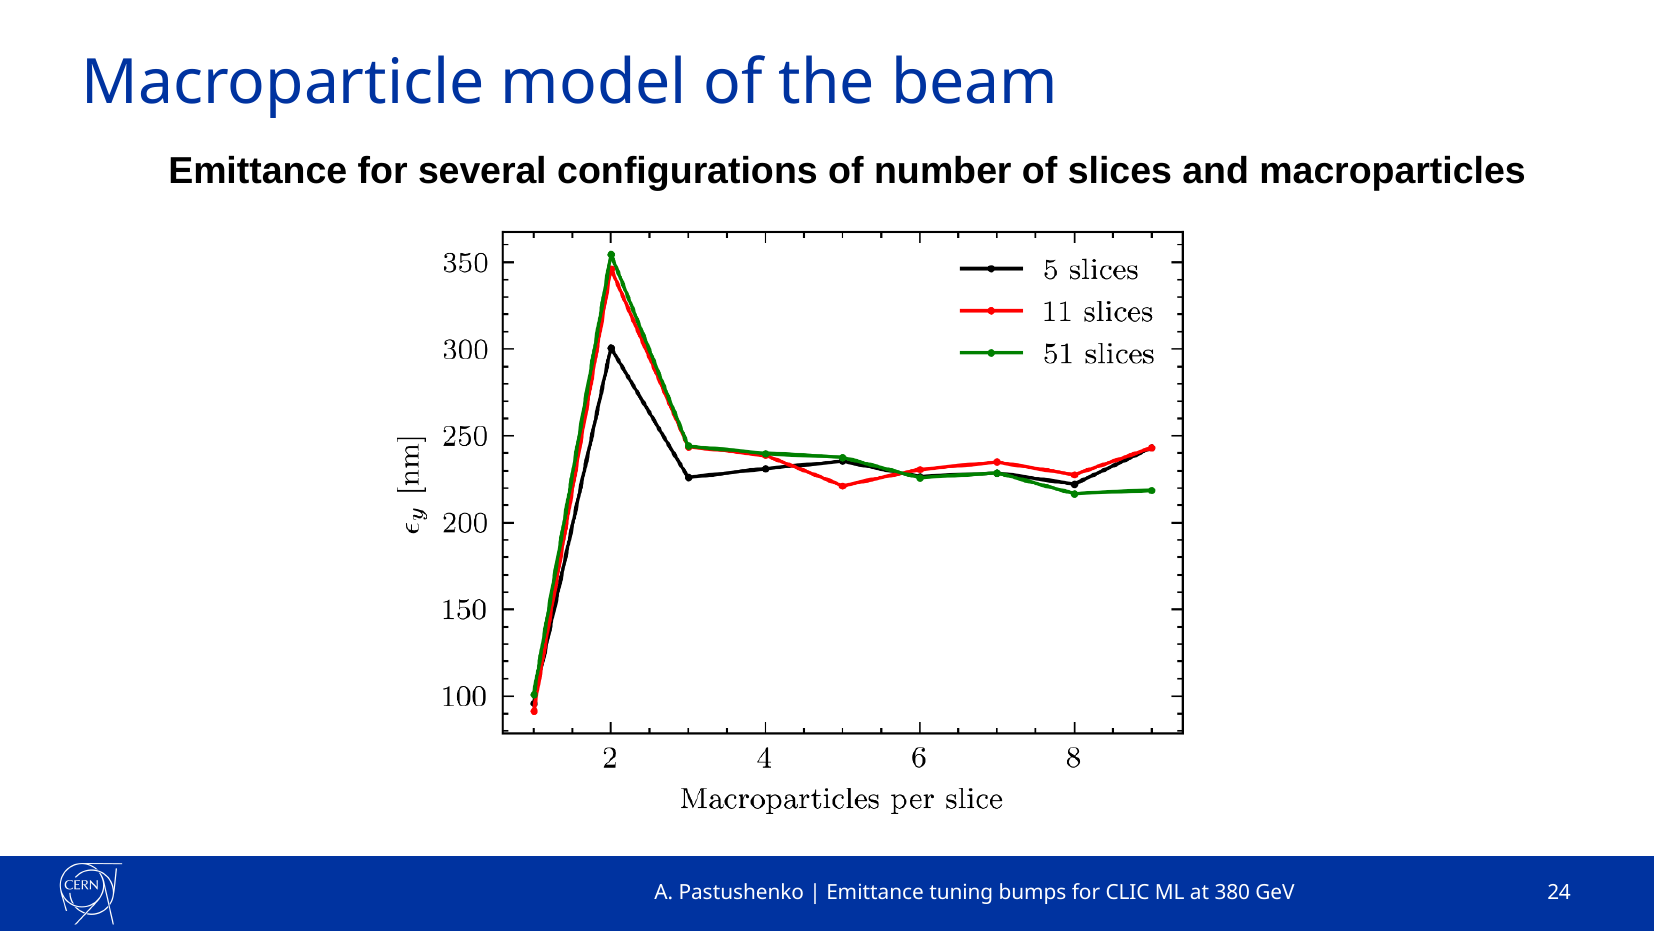

# Macroparticle model of the beam
Emittance for several configurations of number of slices and macroparticles
A. Pastushenko | Emittance tuning bumps for CLIC ML at 380 GeV
24